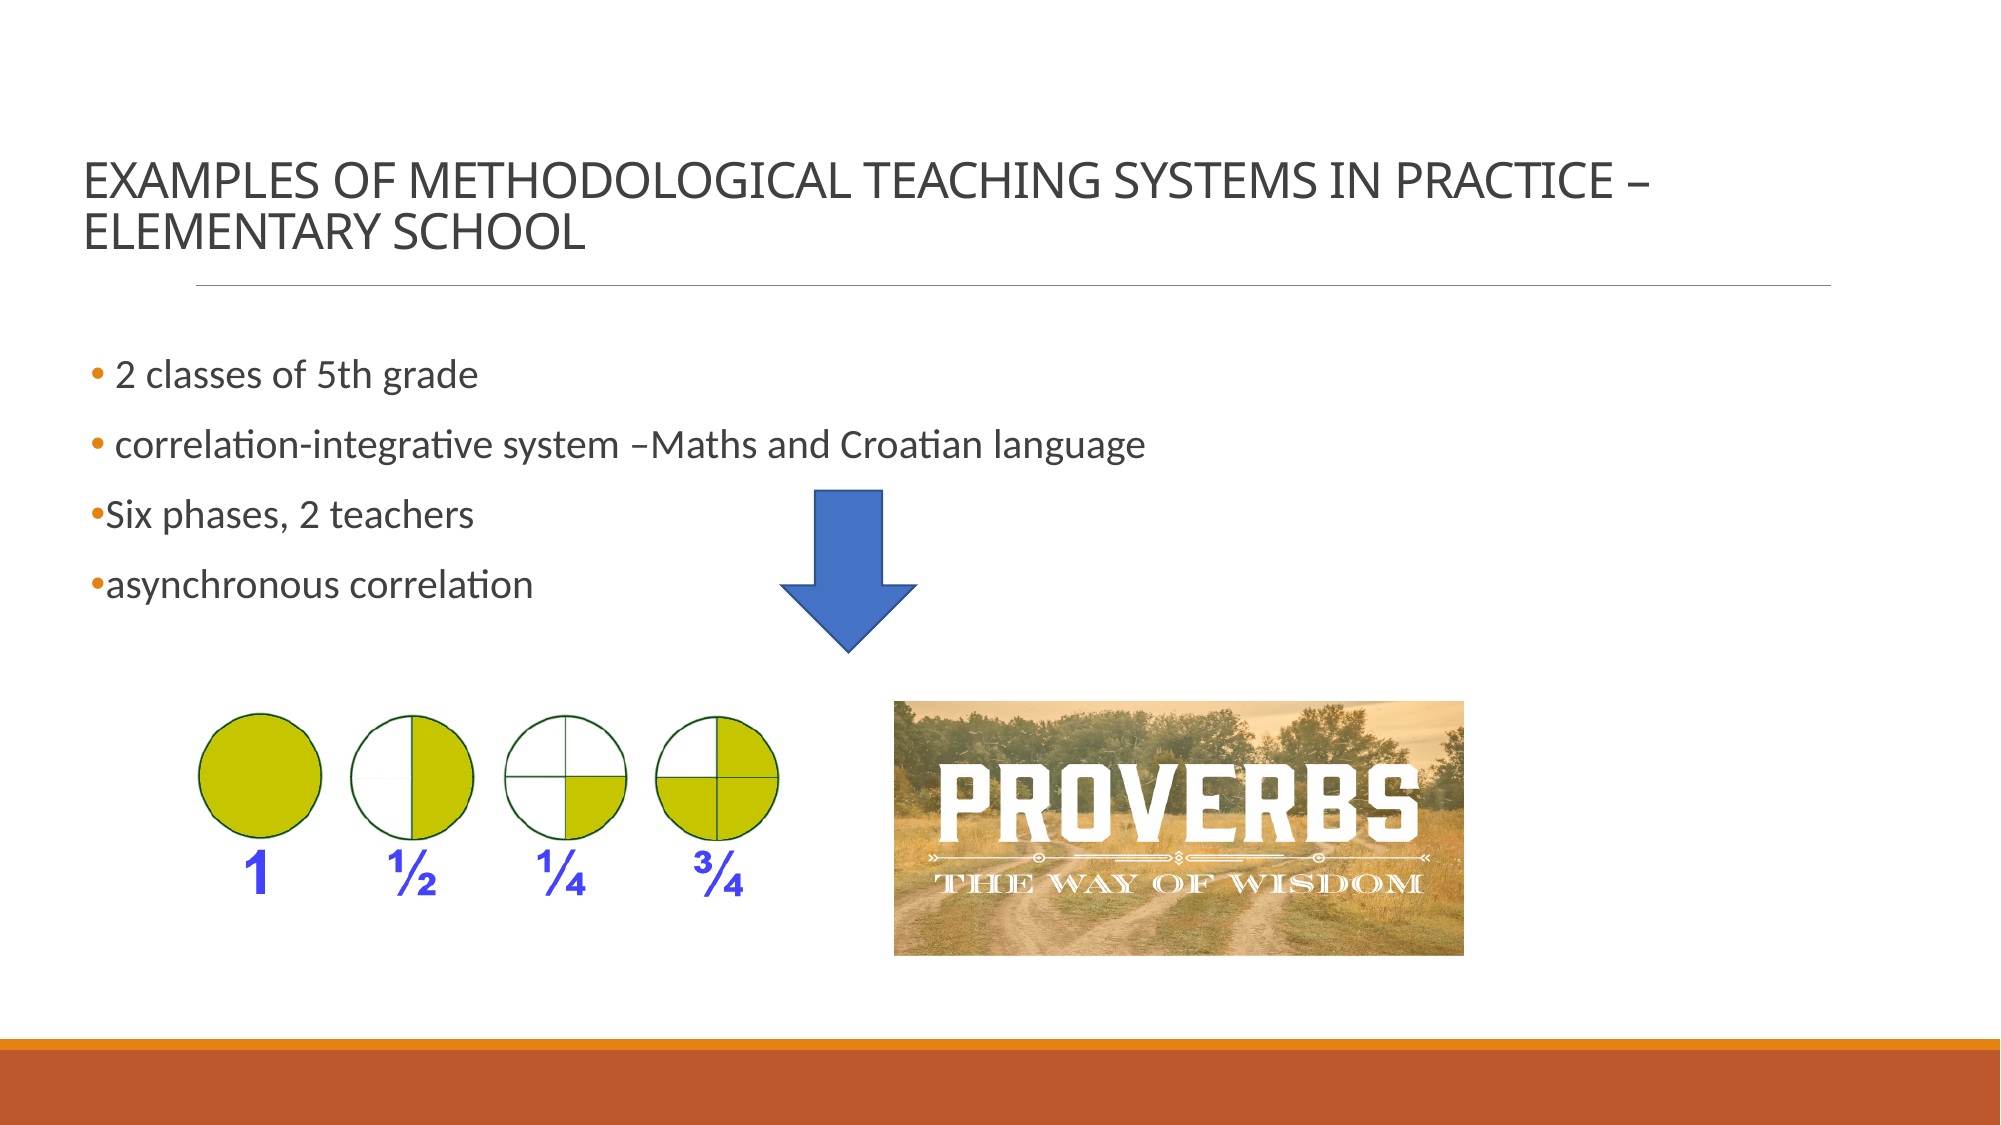

# EXAMPLES OF METHODOLOGICAL TEACHING SYSTEMS IN PRACTICE –ELEMENTARY SCHOOL
 2 classes of 5th grade
 correlation-integrative system –Maths and Croatian language
Six phases, 2 teachers
asynchronous correlation